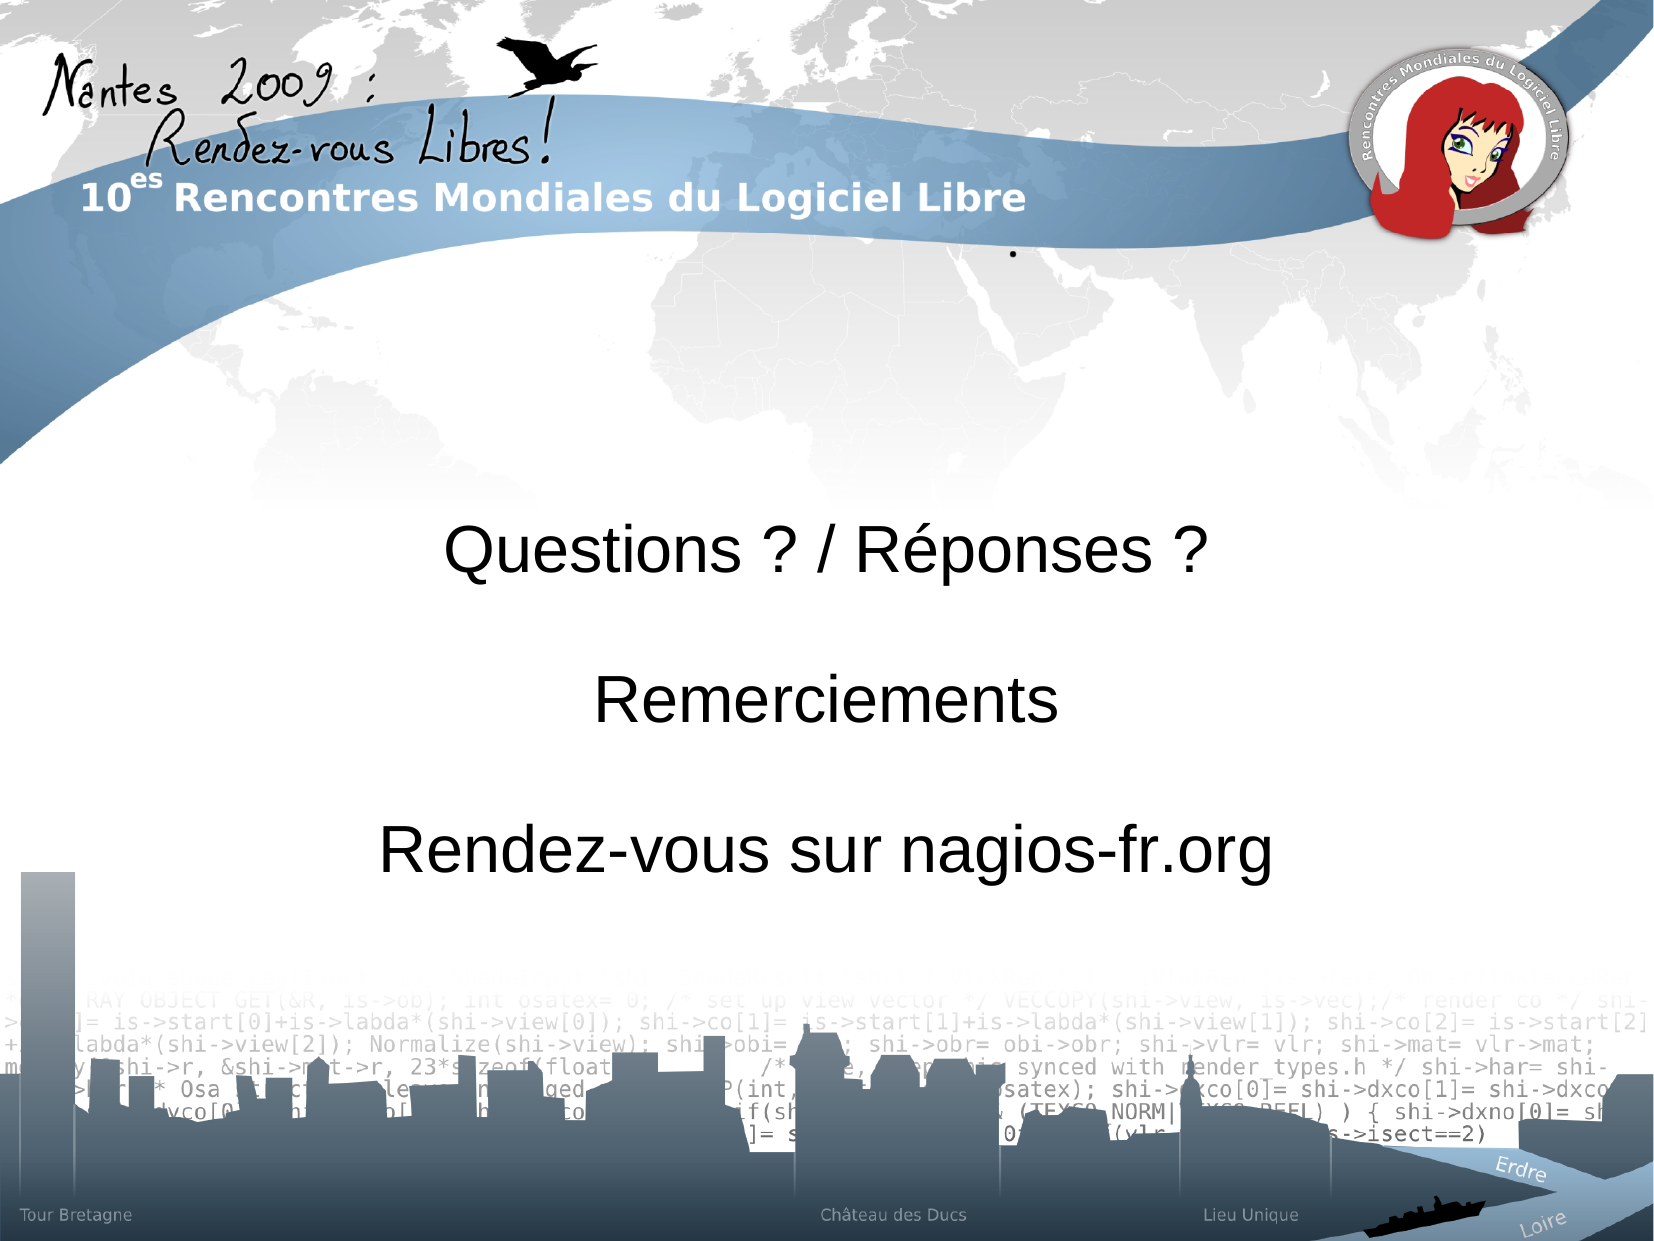

# Questions ? / Réponses ?
Remerciements
Rendez-vous sur nagios-fr.org